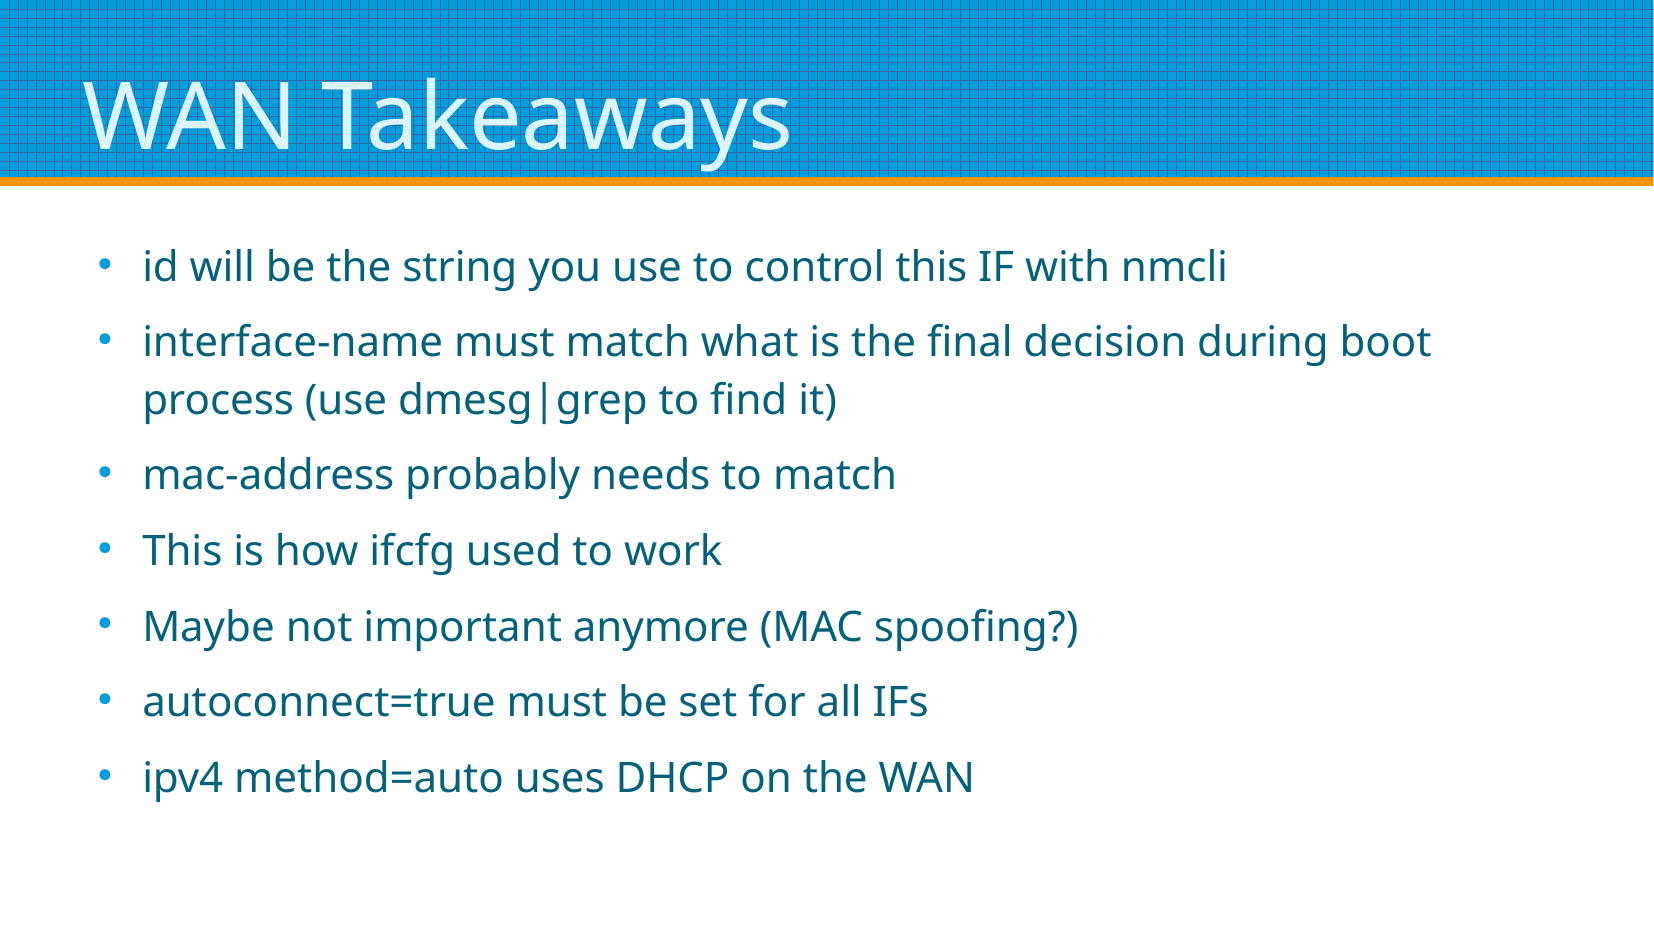

# WAN Takeaways
id will be the string you use to control this IF with nmcli
interface-name must match what is the final decision during boot process (use dmesg|grep to find it)
mac-address probably needs to match
This is how ifcfg used to work
Maybe not important anymore (MAC spoofing?)
autoconnect=true must be set for all IFs
ipv4 method=auto uses DHCP on the WAN